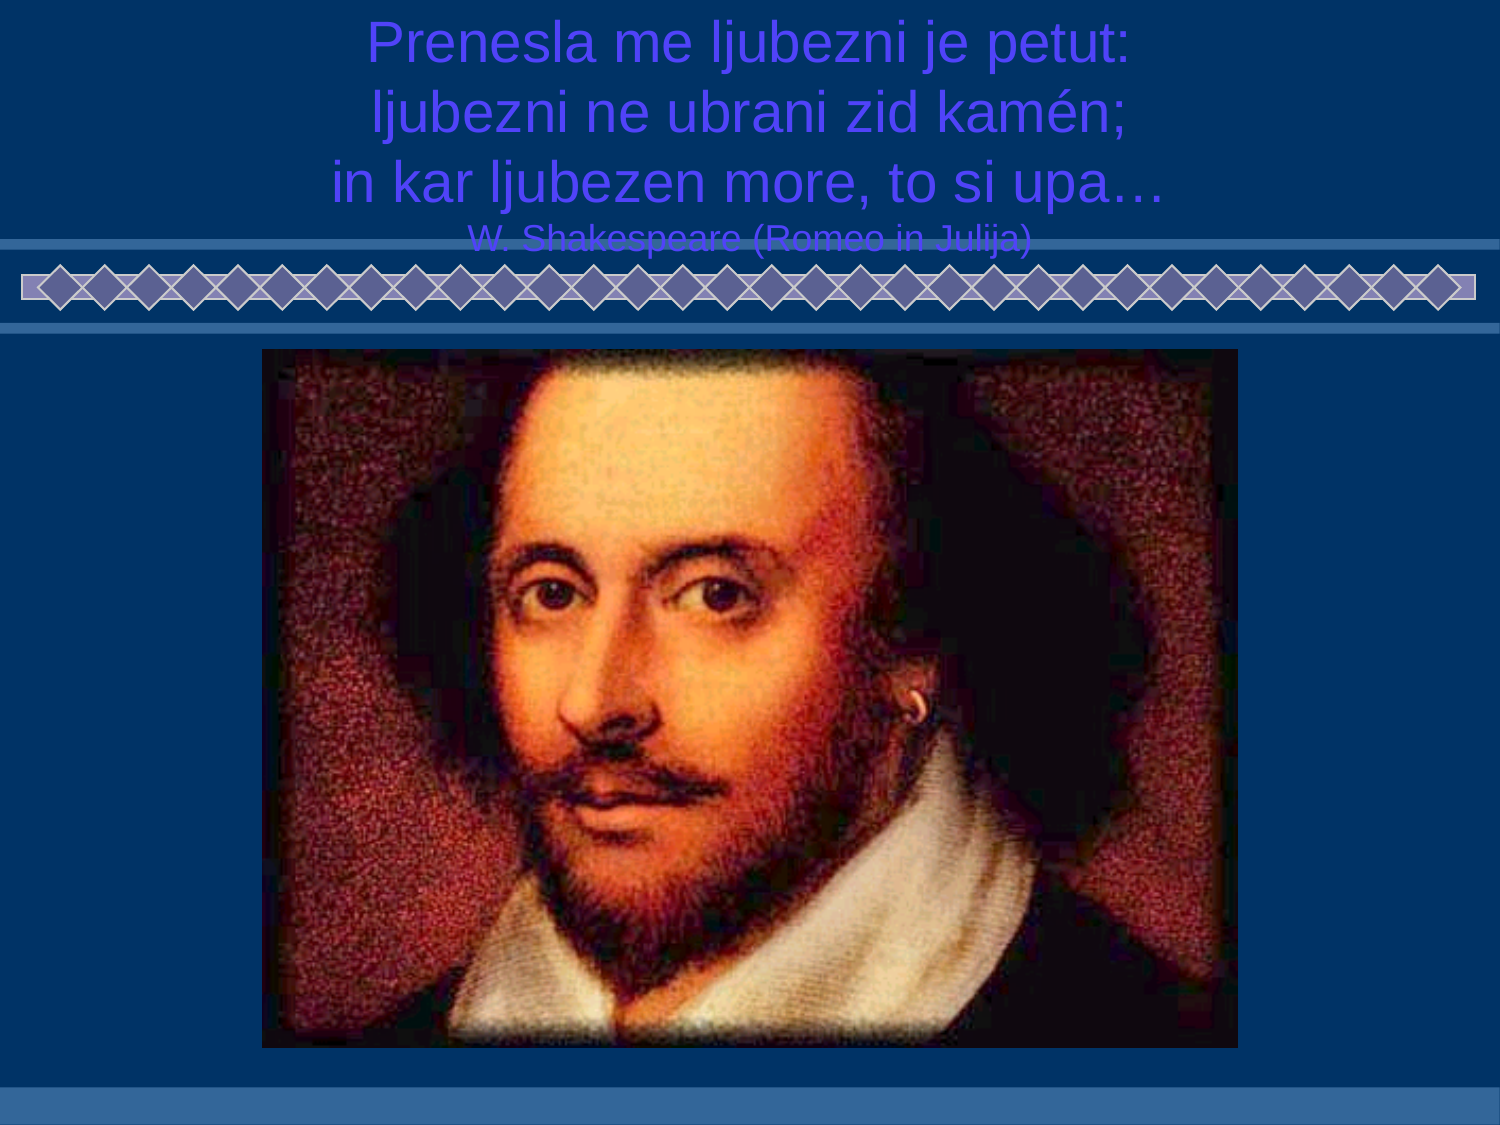

# Prenesla me ljubezni je petut: ljubezni ne ubrani zid kamén; in kar ljubezen more, to si upa… W. Shakespeare (Romeo in Julija)